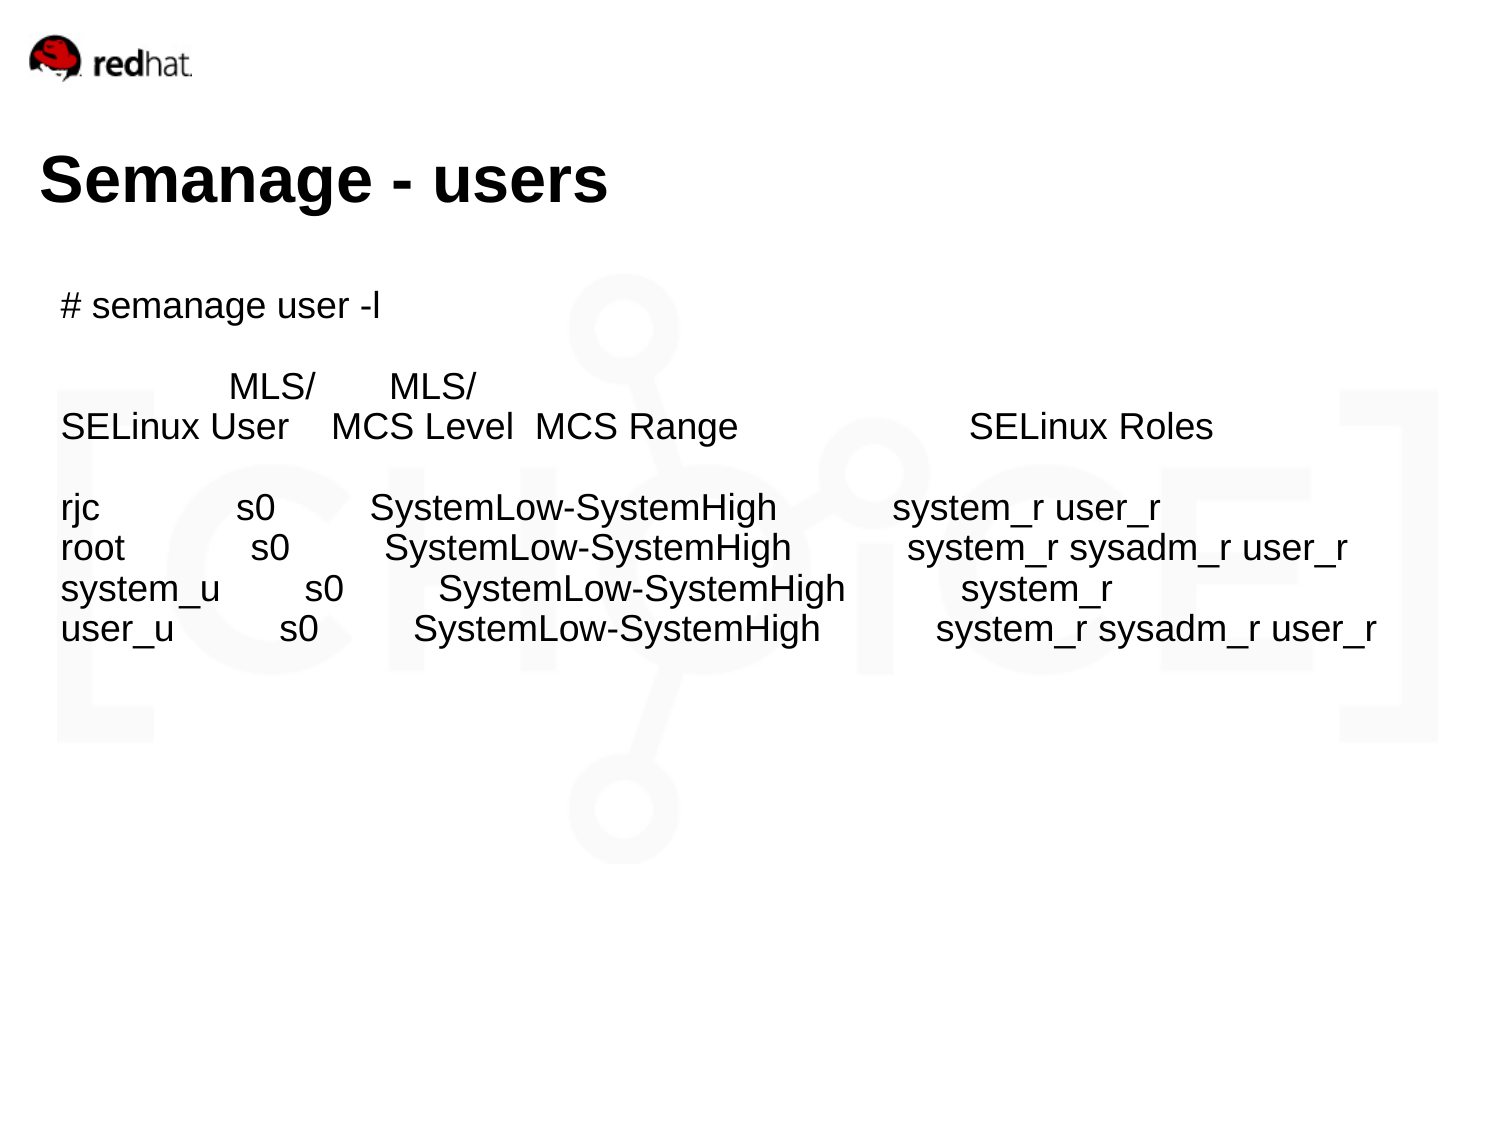

# Semanage - users
# semanage user -l
 MLS/ MLS/
SELinux User MCS Level MCS Range SELinux Roles
rjc s0 SystemLow-SystemHigh system_r user_r
root s0 SystemLow-SystemHigh system_r sysadm_r user_r
system_u s0 SystemLow-SystemHigh system_r
user_u s0 SystemLow-SystemHigh system_r sysadm_r user_r